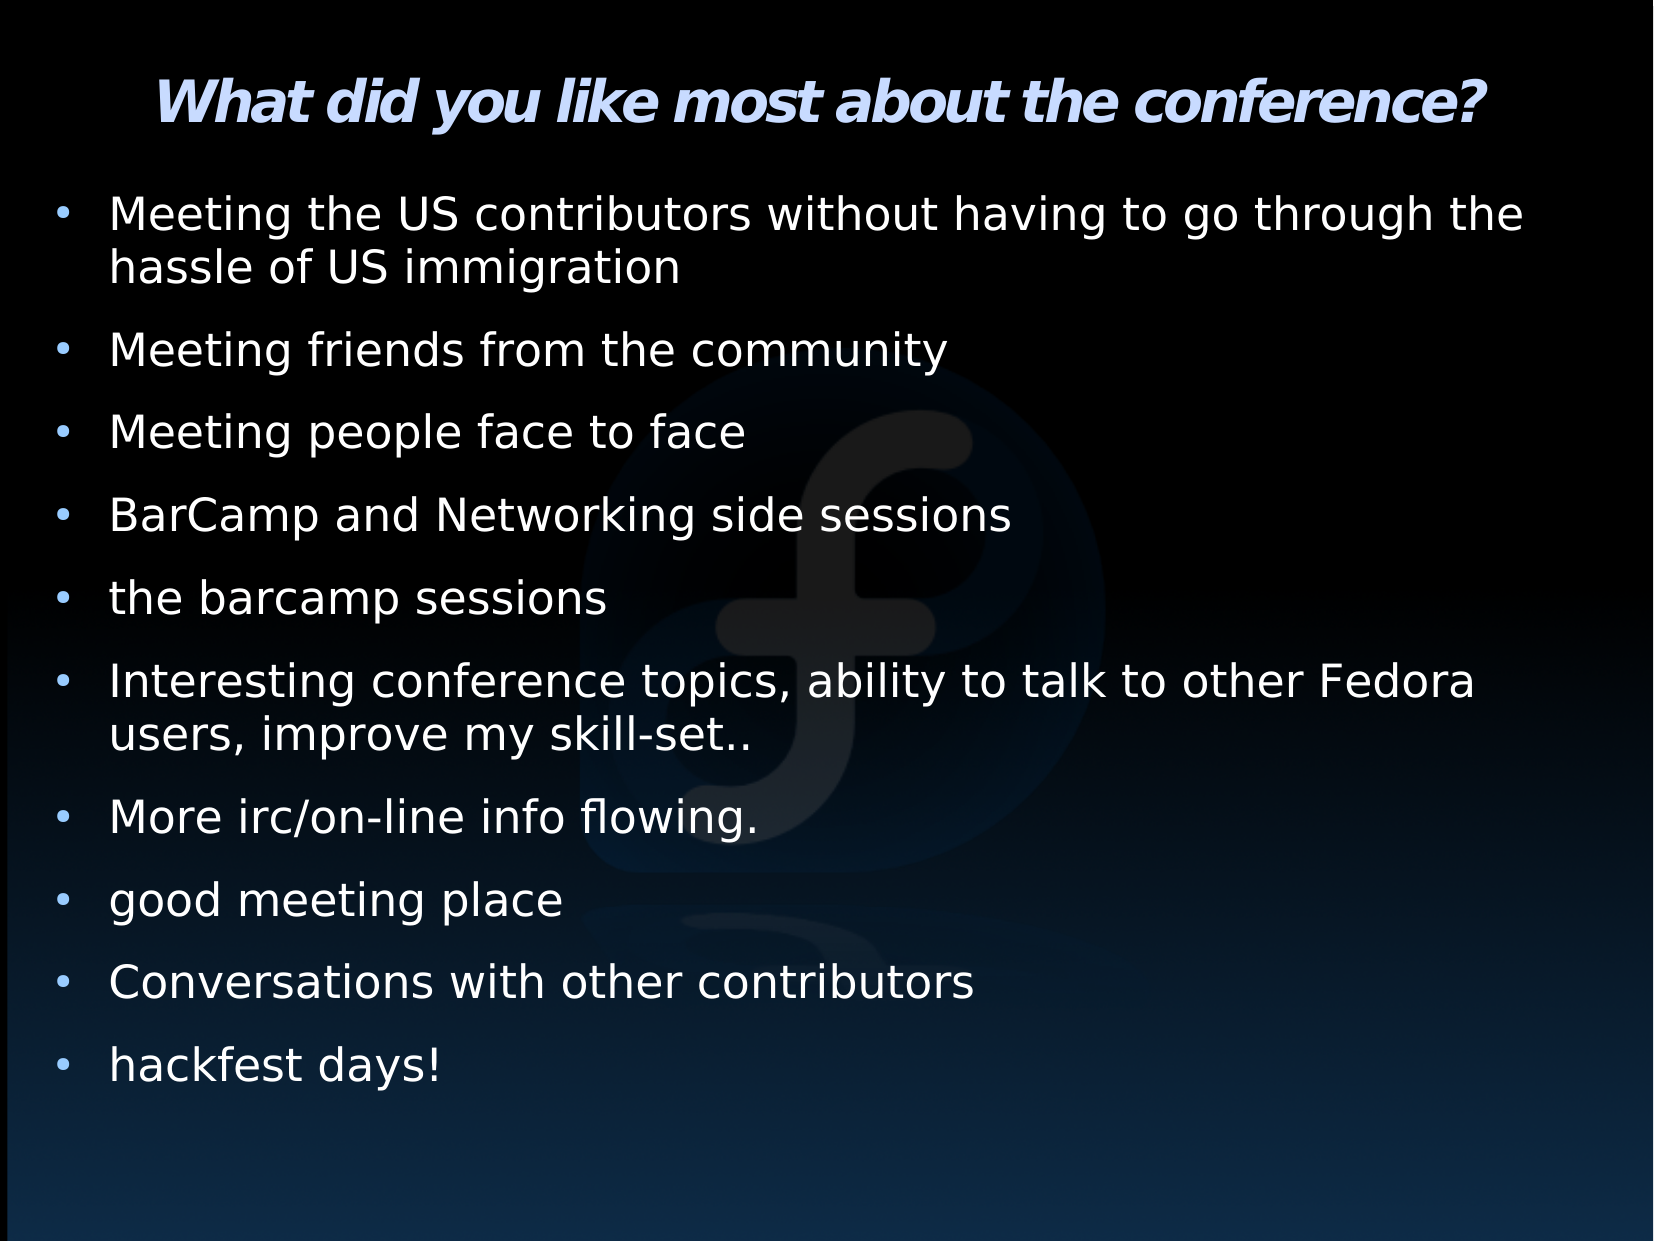

# What did you like most about the conference?
Meeting the US contributors without having to go through the hassle of US immigration
Meeting friends from the community
Meeting people face to face
BarCamp and Networking side sessions
the barcamp sessions
Interesting conference topics, ability to talk to other Fedora users, improve my skill-set..
More irc/on-line info flowing.
good meeting place
Conversations with other contributors
hackfest days!